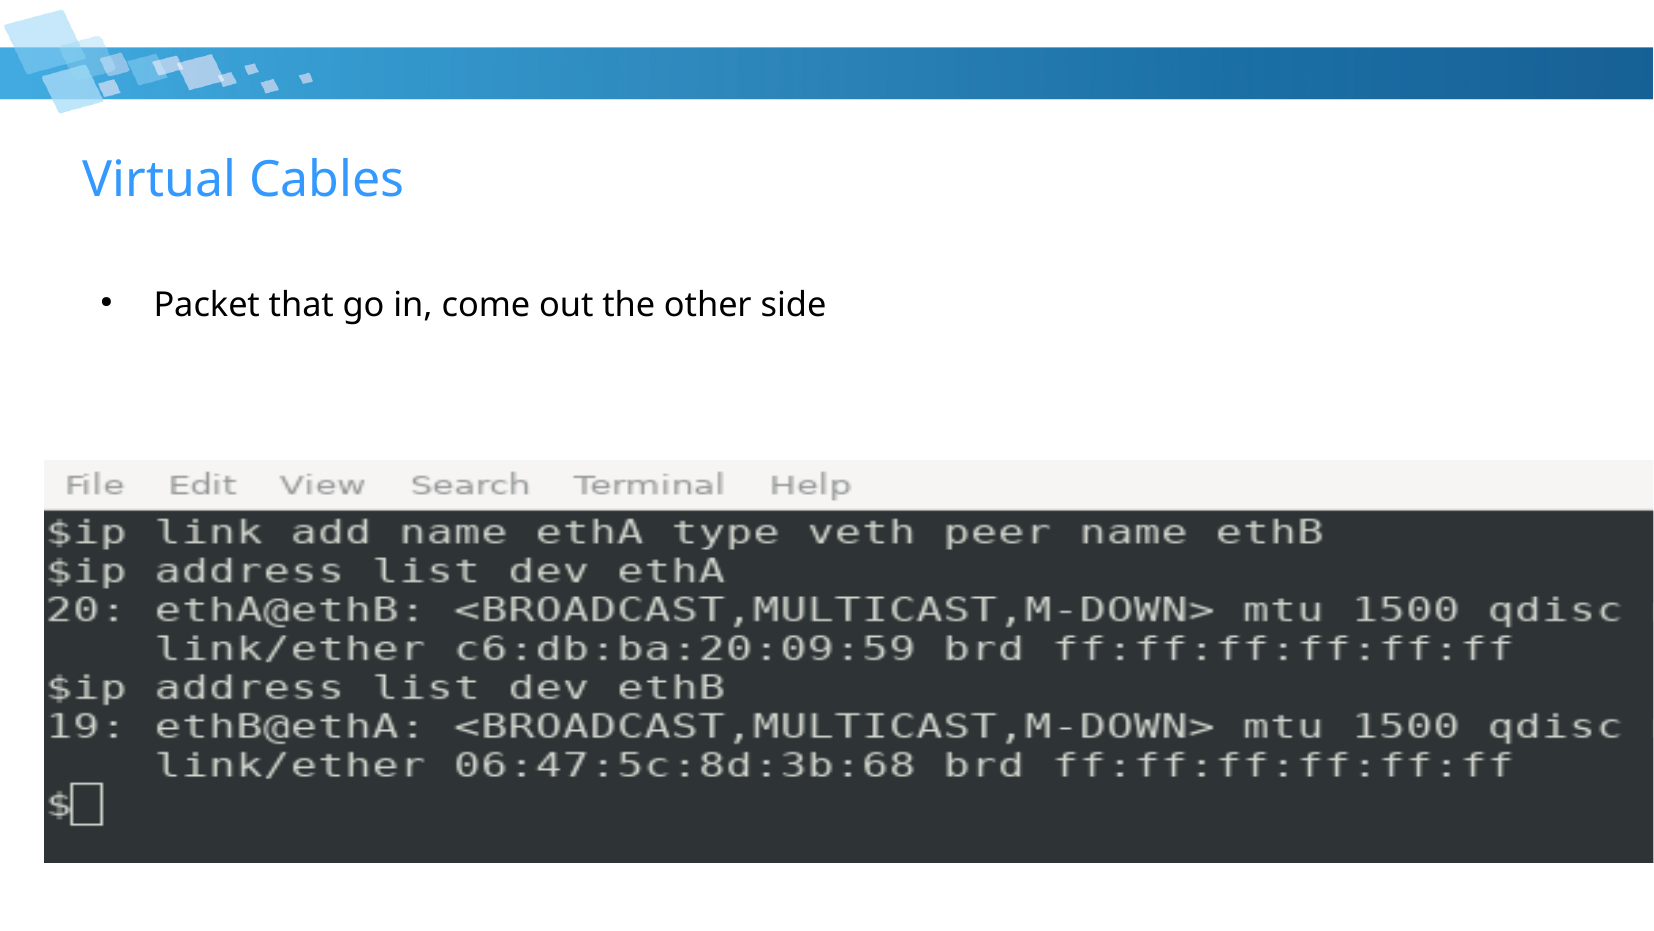

# Virtual Cables
Packet that go in, come out the other side